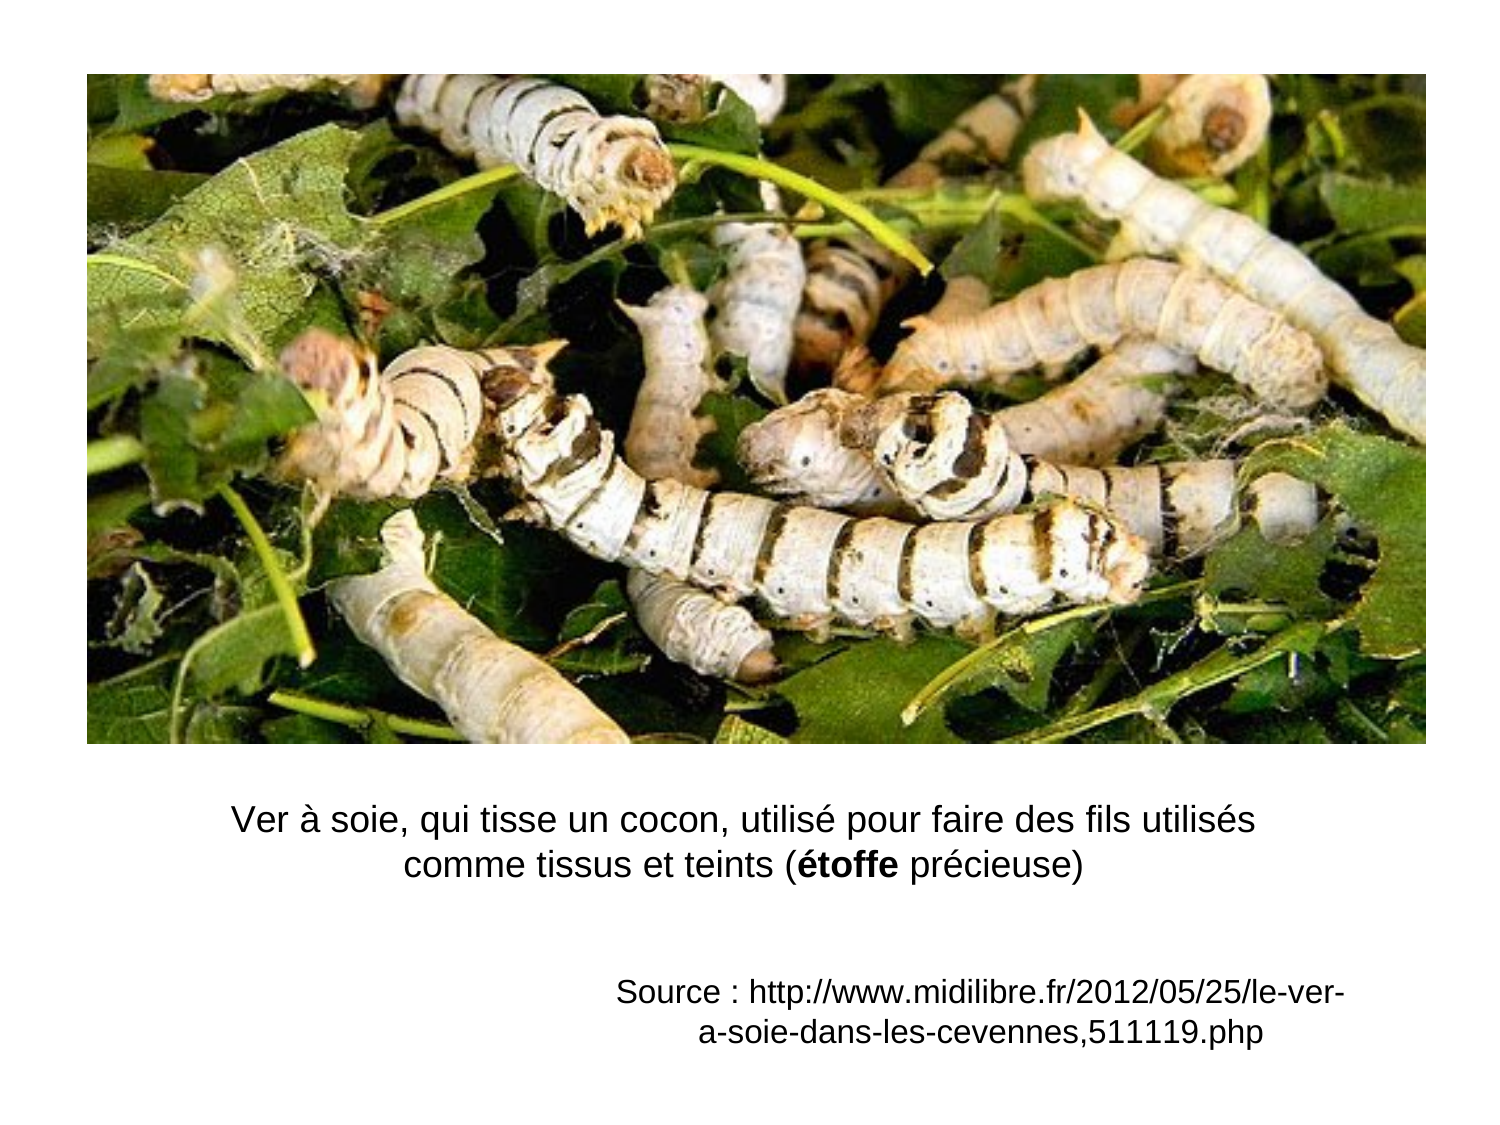

Ver à soie, qui tisse un cocon, utilisé pour faire des fils utilisés comme tissus et teints (étoffe précieuse)
Source : http://www.midilibre.fr/2012/05/25/le-ver-a-soie-dans-les-cevennes,511119.php